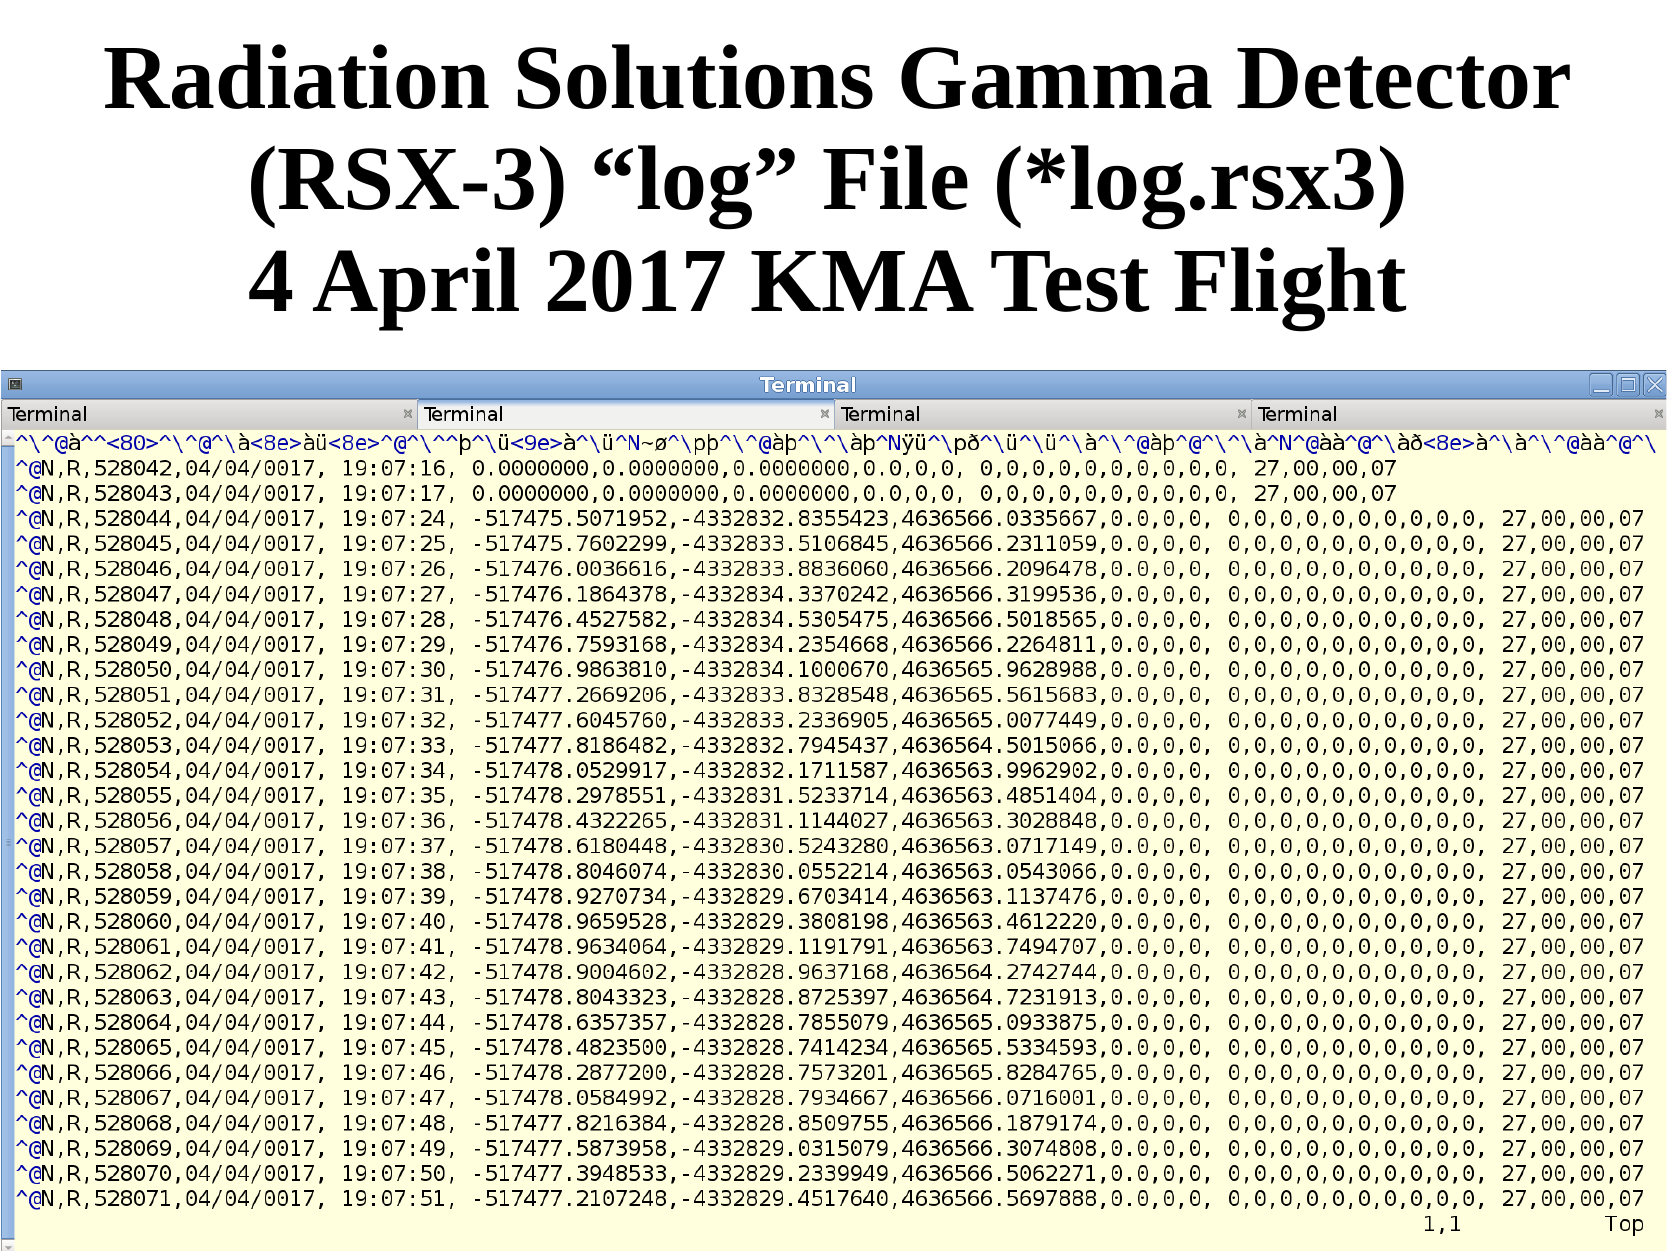

# Radiation Solutions Gamma Detector (RSX-3) “log” File (*log.rsx3) 4 April 2017 KMA Test Flight